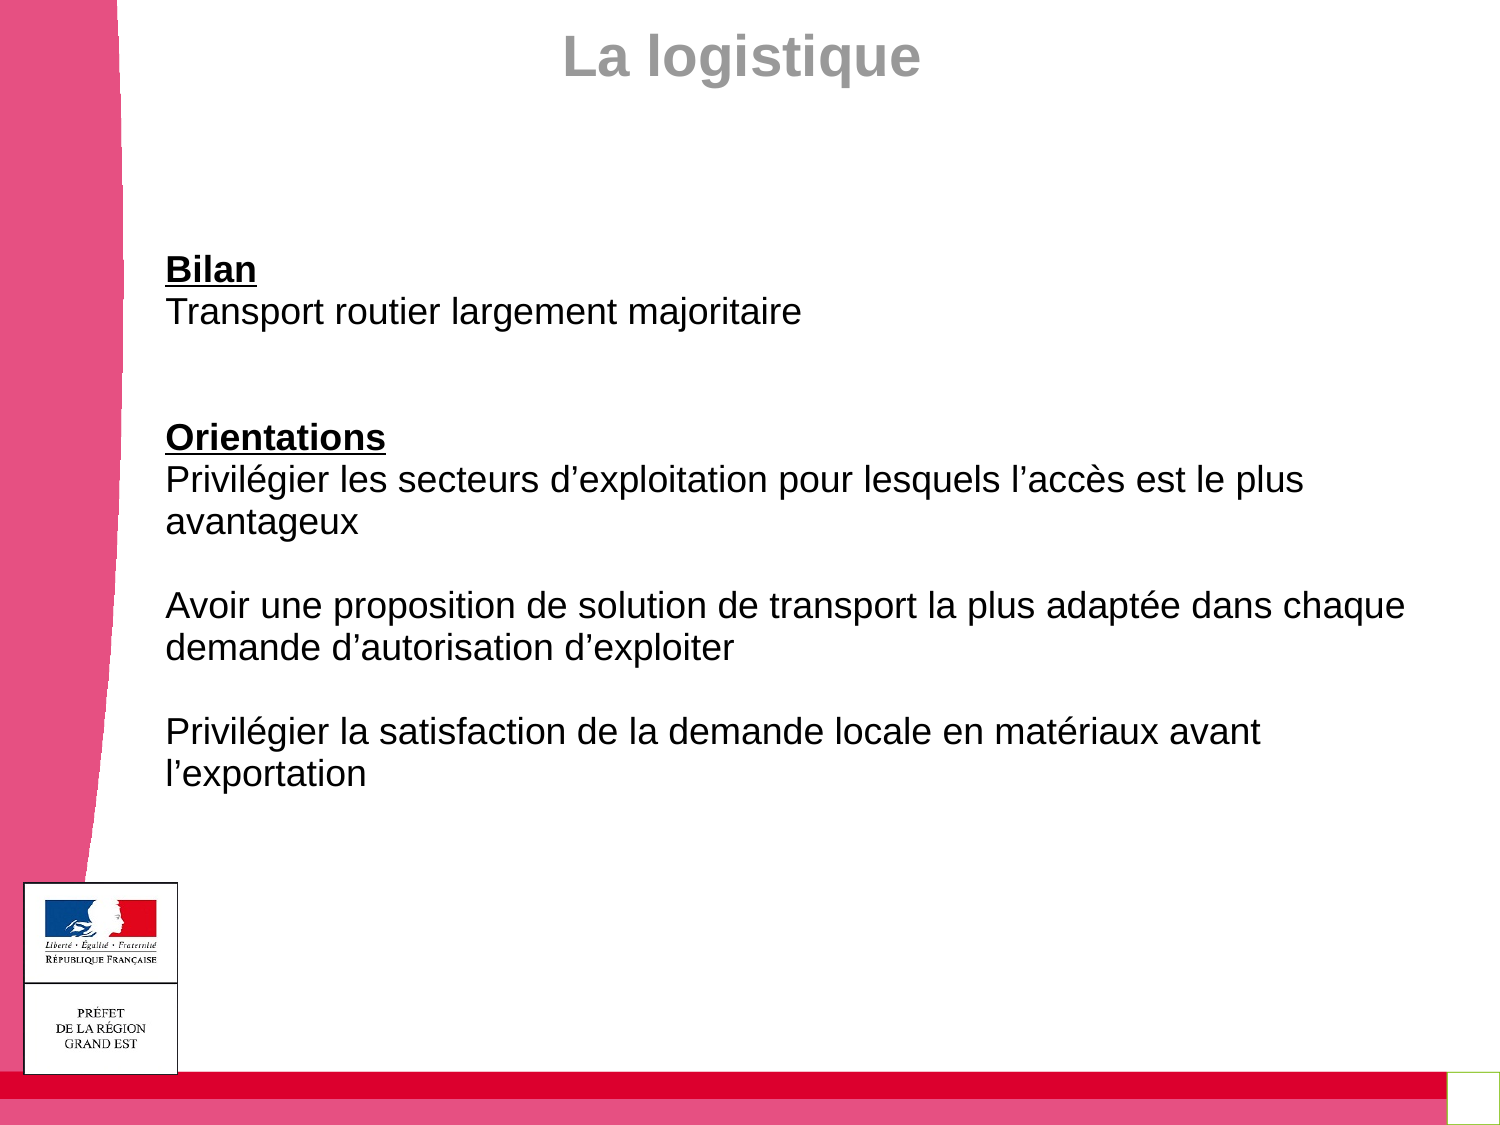

# La logistique
Bilan
Transport routier largement majoritaire
Orientations
Privilégier les secteurs d’exploitation pour lesquels l’accès est le plus avantageux
Avoir une proposition de solution de transport la plus adaptée dans chaque demande d’autorisation d’exploiter
Privilégier la satisfaction de la demande locale en matériaux avant l’exportation